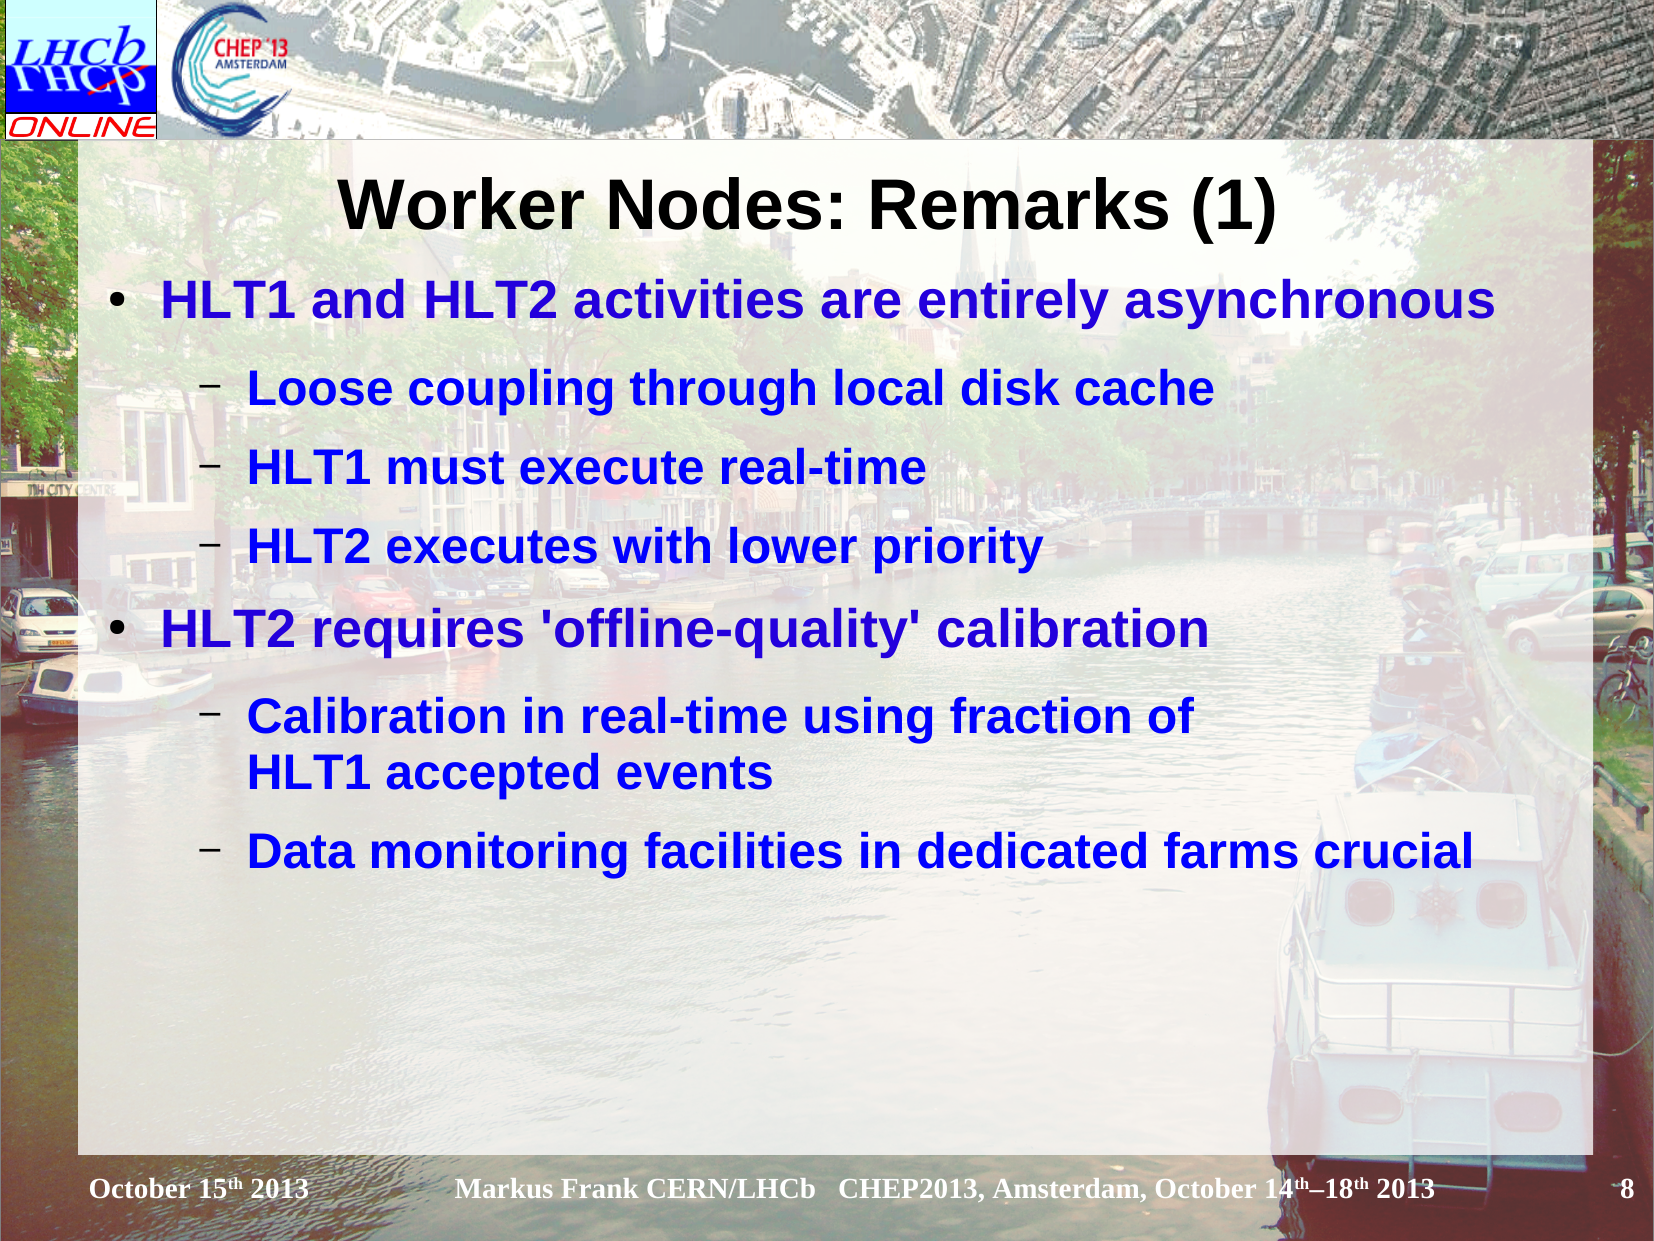

# Worker Nodes: Remarks (1)
HLT1 and HLT2 activities are entirely asynchronous
Loose coupling through local disk cache
HLT1 must execute real-time
HLT2 executes with lower priority
HLT2 requires 'offline-quality' calibration
Calibration in real-time using fraction of
HLT1 accepted events
Data monitoring facilities in dedicated farms crucial
8